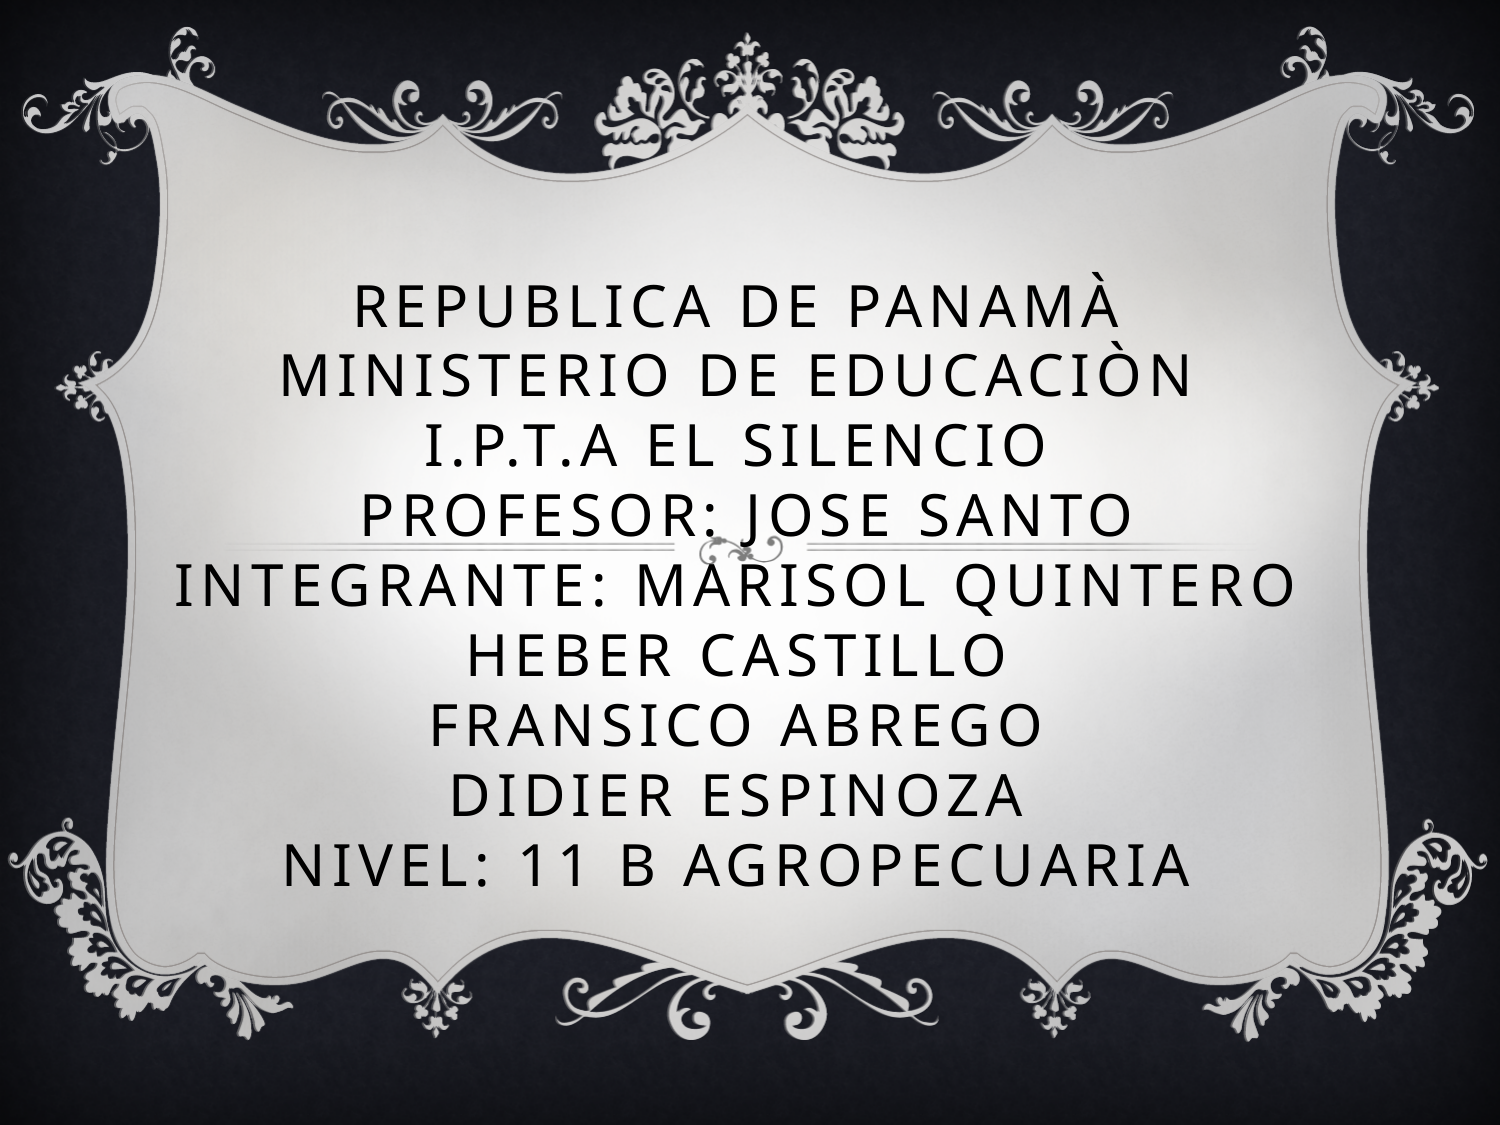

# REPUBLICA DE PANAMÀ MINISTERIO DE EDUCACIÒN I.P.T.A EL SILENCIO PROFESOR: JOSE SANTO INTEGRANTE: MARISOL QUINTERO HEBER CASTILLO FRANSICO ABREGO DIDIER ESPINOZA NIVEL: 11 B AGROPECUARIA